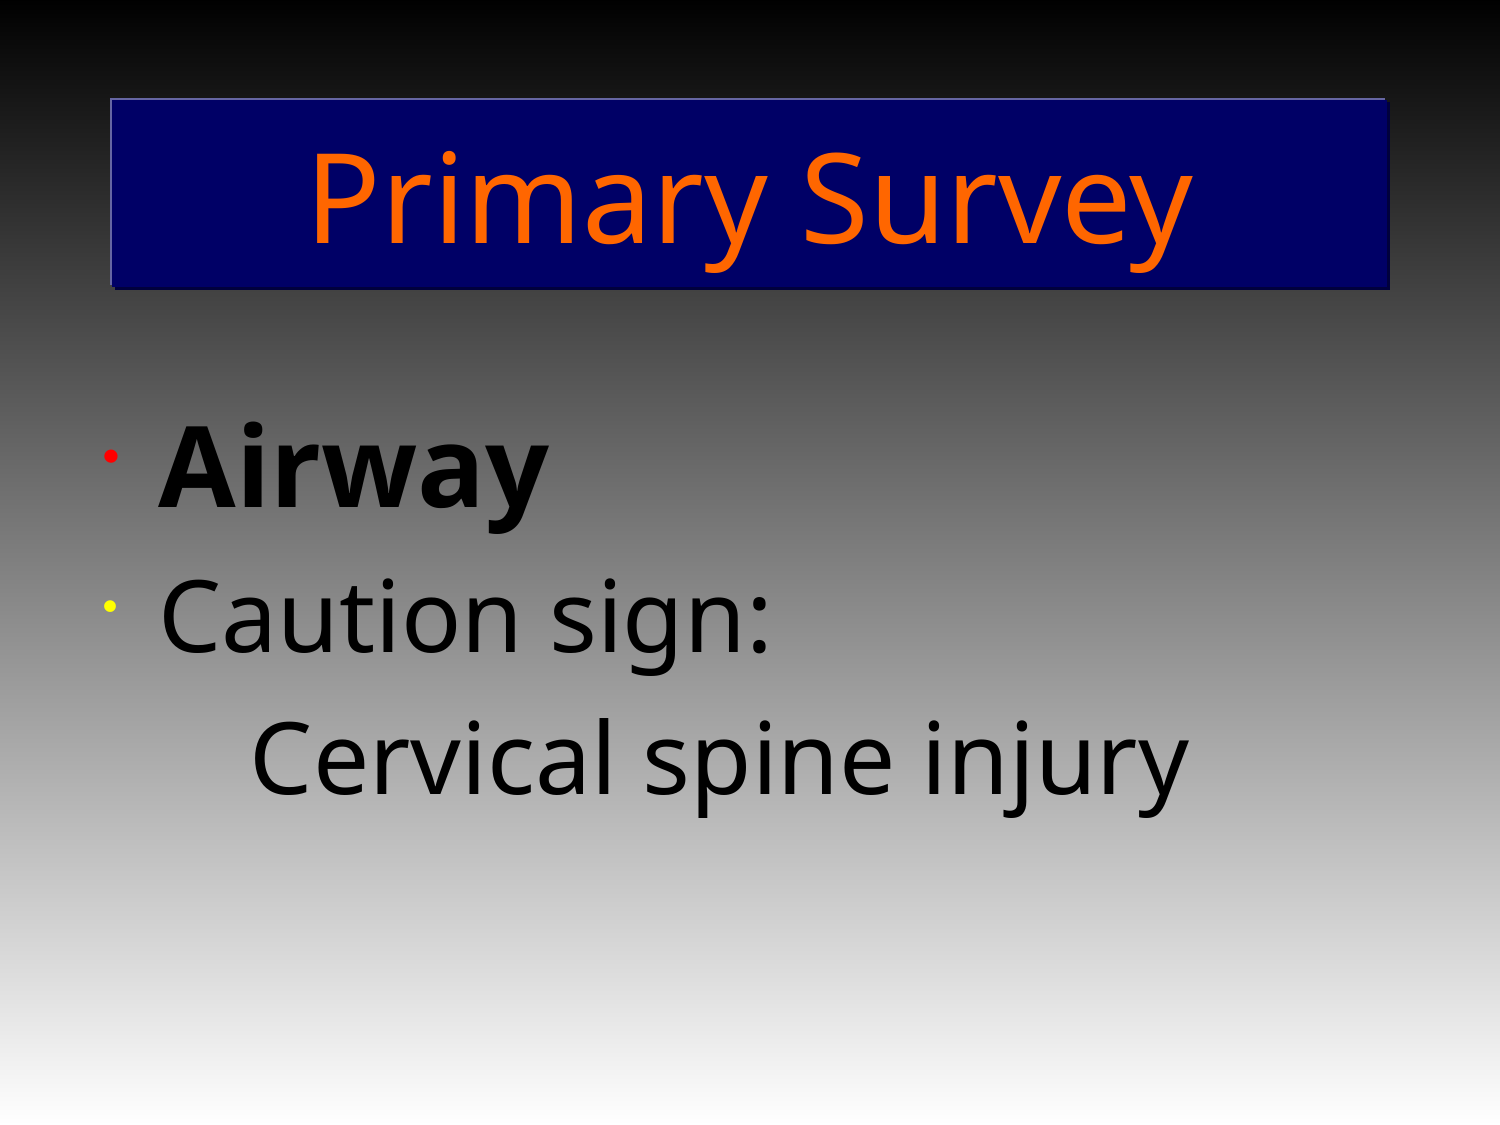

Primary Survey
# Airway
Caution sign:
		Cervical spine injury